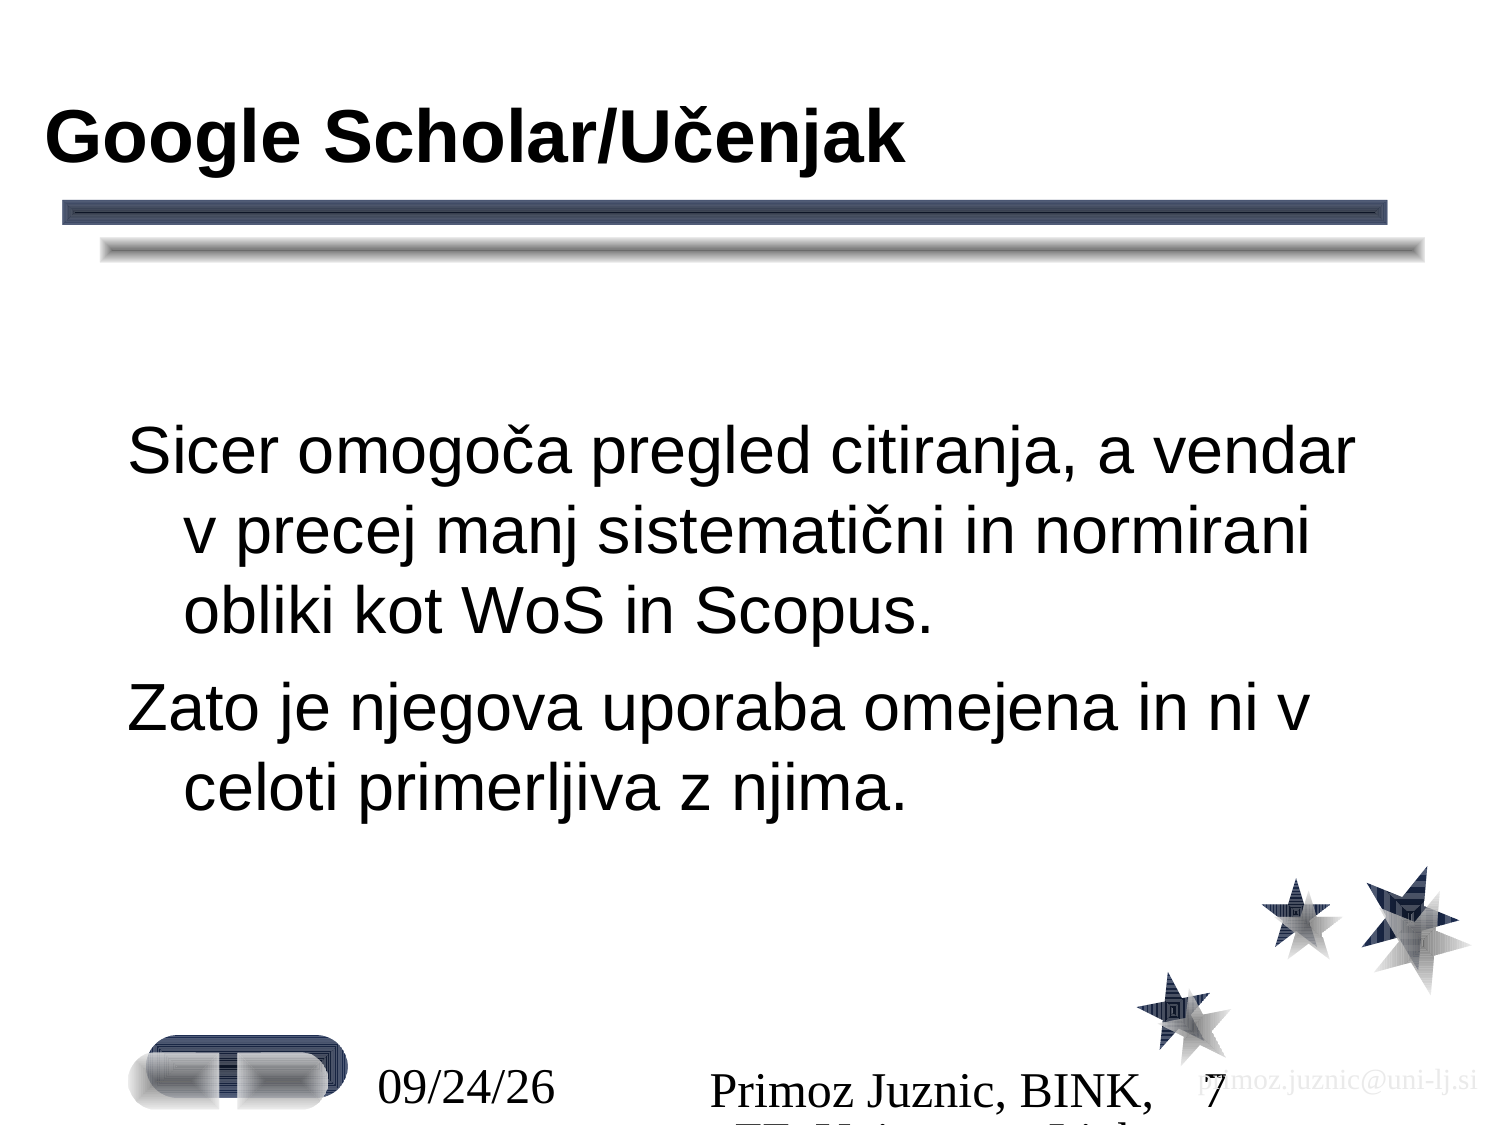

# Google Scholar/Učenjak
Sicer omogoča pregled citiranja, a vendar v precej manj sistematični in normirani obliki kot WoS in Scopus.
Zato je njegova uporaba omejena in ni v celoti primerljiva z njima.
Primoz Juznic, BINK, FF, Univerza v Ljubljani
7